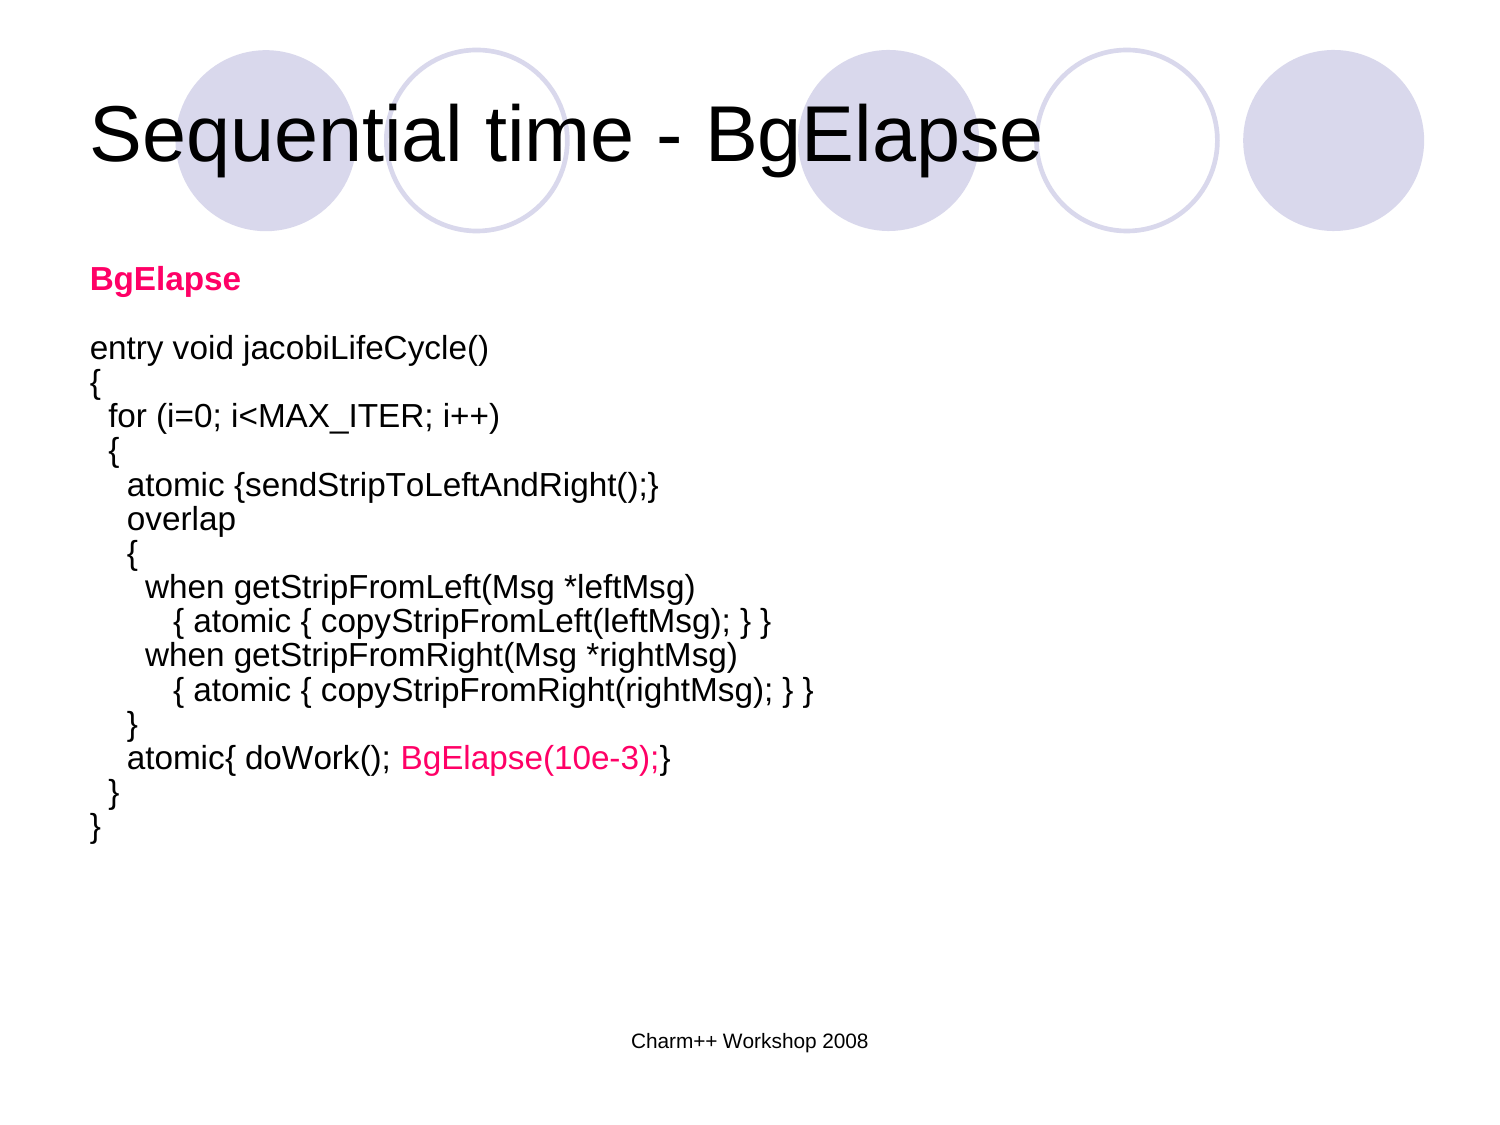

# Sequential time - BgElapse
BgElapse
entry void jacobiLifeCycle()
{
 for (i=0; i<MAX_ITER; i++)
 {
 atomic {sendStripToLeftAndRight();}
 overlap
 {
 when getStripFromLeft(Msg *leftMsg)
 { atomic { copyStripFromLeft(leftMsg); } }
 when getStripFromRight(Msg *rightMsg)
 { atomic { copyStripFromRight(rightMsg); } }
 }
 atomic{ doWork(); BgElapse(10e-3);}
 }
}
Charm++ Workshop 2008